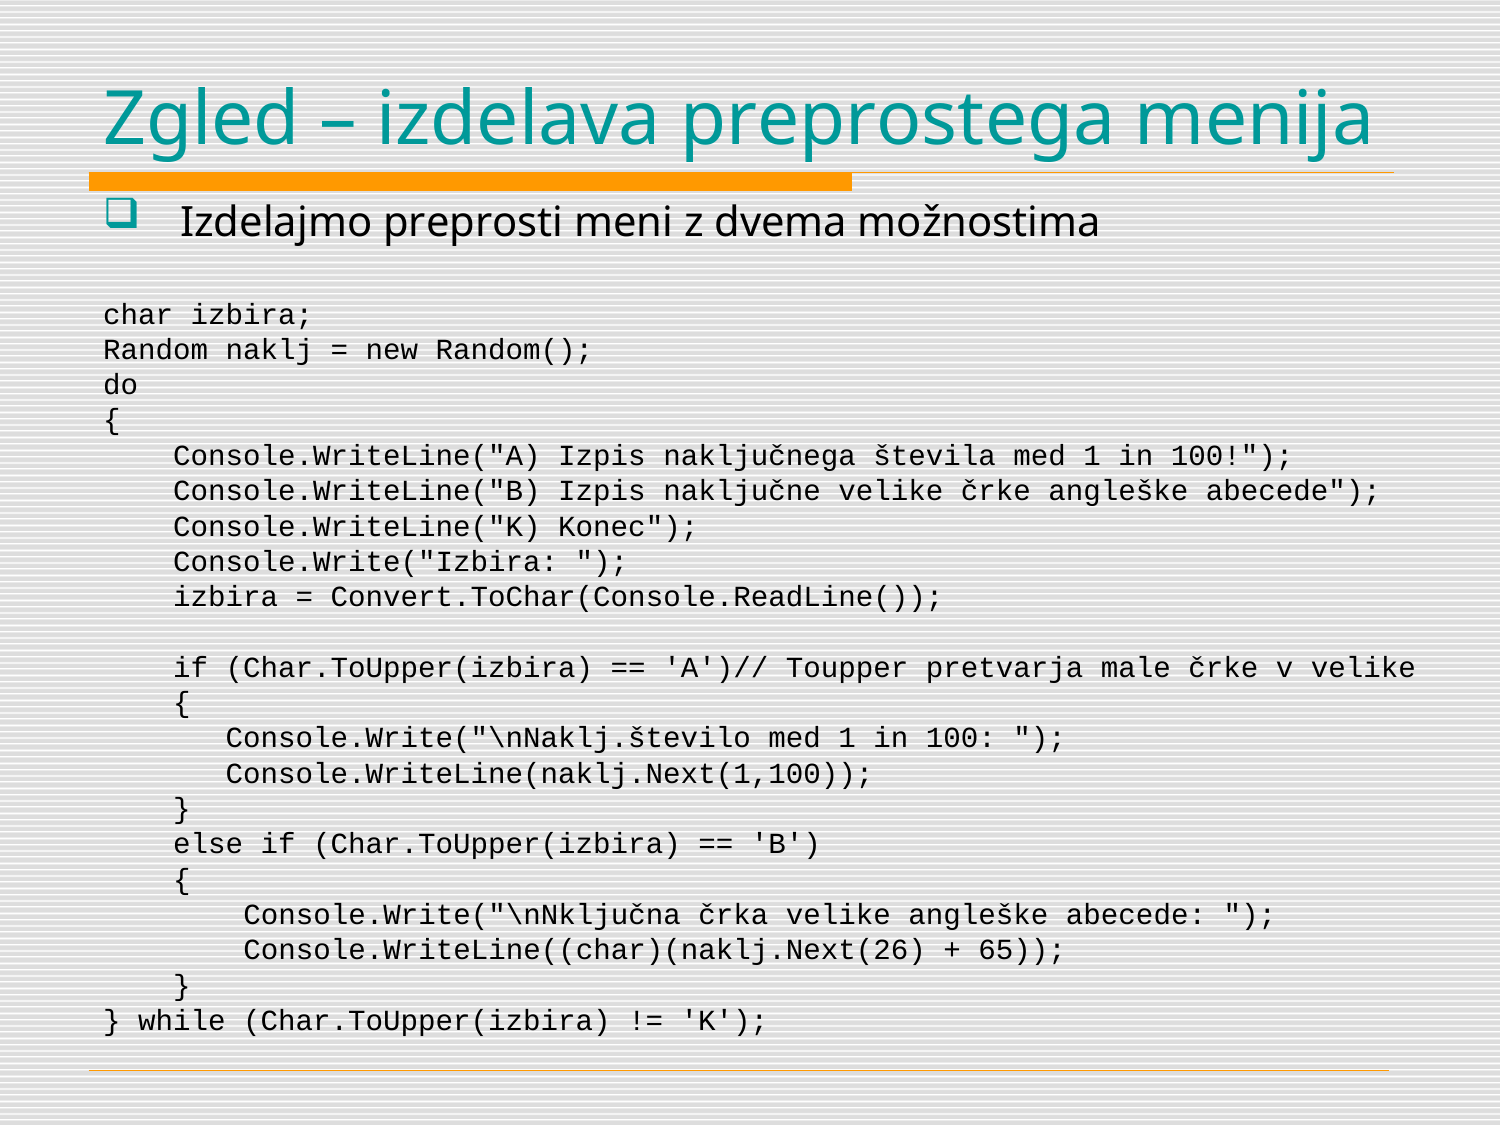

# Zgled – izdelava preprostega menija
Izdelajmo preprosti meni z dvema možnostima
char izbira;
Random naklj = new Random();
do
{
 Console.WriteLine("A) Izpis naključnega števila med 1 in 100!");
 Console.WriteLine("B) Izpis naključne velike črke angleške abecede");
 Console.WriteLine("K) Konec");
 Console.Write("Izbira: ");
 izbira = Convert.ToChar(Console.ReadLine());
 if (Char.ToUpper(izbira) == 'A')// Toupper pretvarja male črke v velike
 {
 Console.Write("\nNaklj.število med 1 in 100: ");
 Console.WriteLine(naklj.Next(1,100));
 }
 else if (Char.ToUpper(izbira) == 'B')
 {
 Console.Write("\nNključna črka velike angleške abecede: ");
 Console.WriteLine((char)(naklj.Next(26) + 65));
 }
} while (Char.ToUpper(izbira) != 'K');